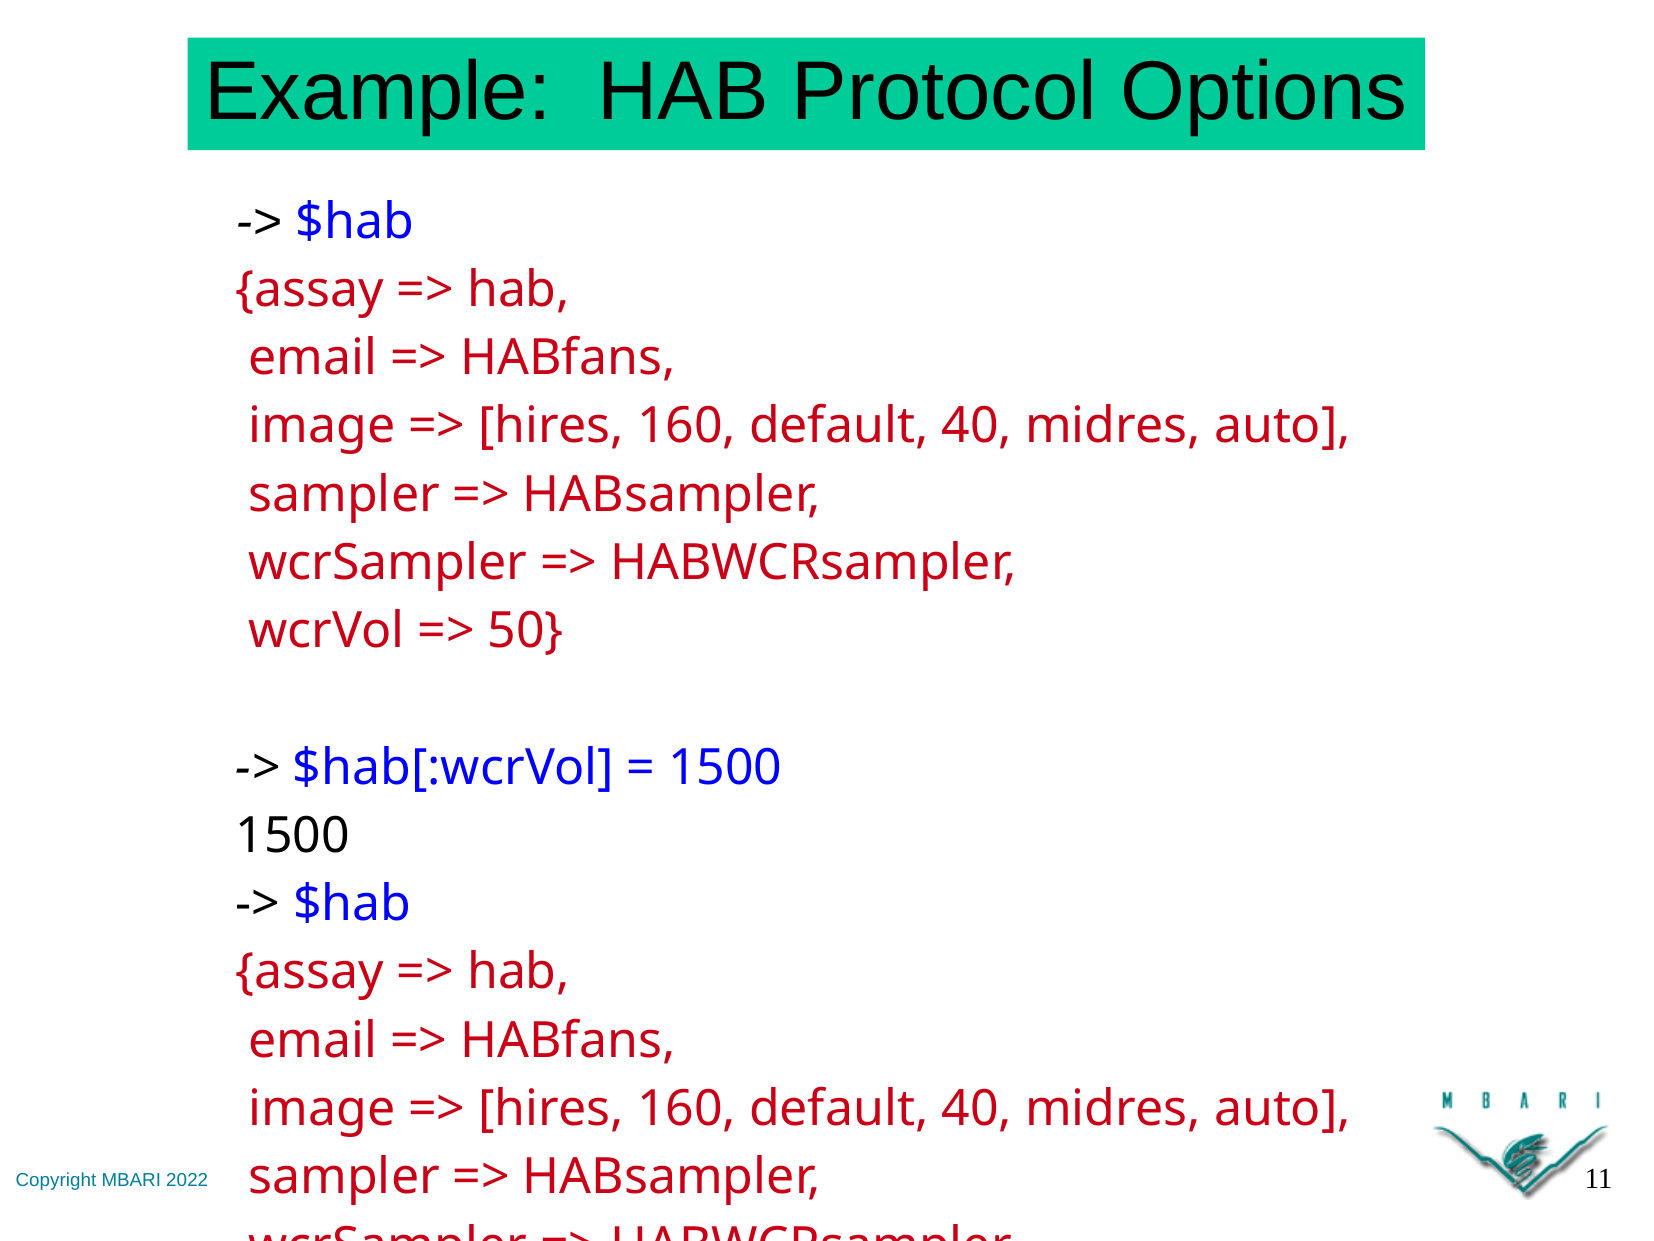

Example: HAB Protocol Options
-> $hab
{assay => hab,
 email => HABfans,
 image => [hires, 160, default, 40, midres, auto],
 sampler => HABsampler,
 wcrSampler => HABWCRsampler,
 wcrVol => 50}
-> $hab[:wcrVol] = 1500
1500
-> $hab
{assay => hab,
 email => HABfans,
 image => [hires, 160, default, 40, midres, auto],
 sampler => HABsampler,
 wcrSampler => HABWCRsampler,
 wcrVol => 1500}
11